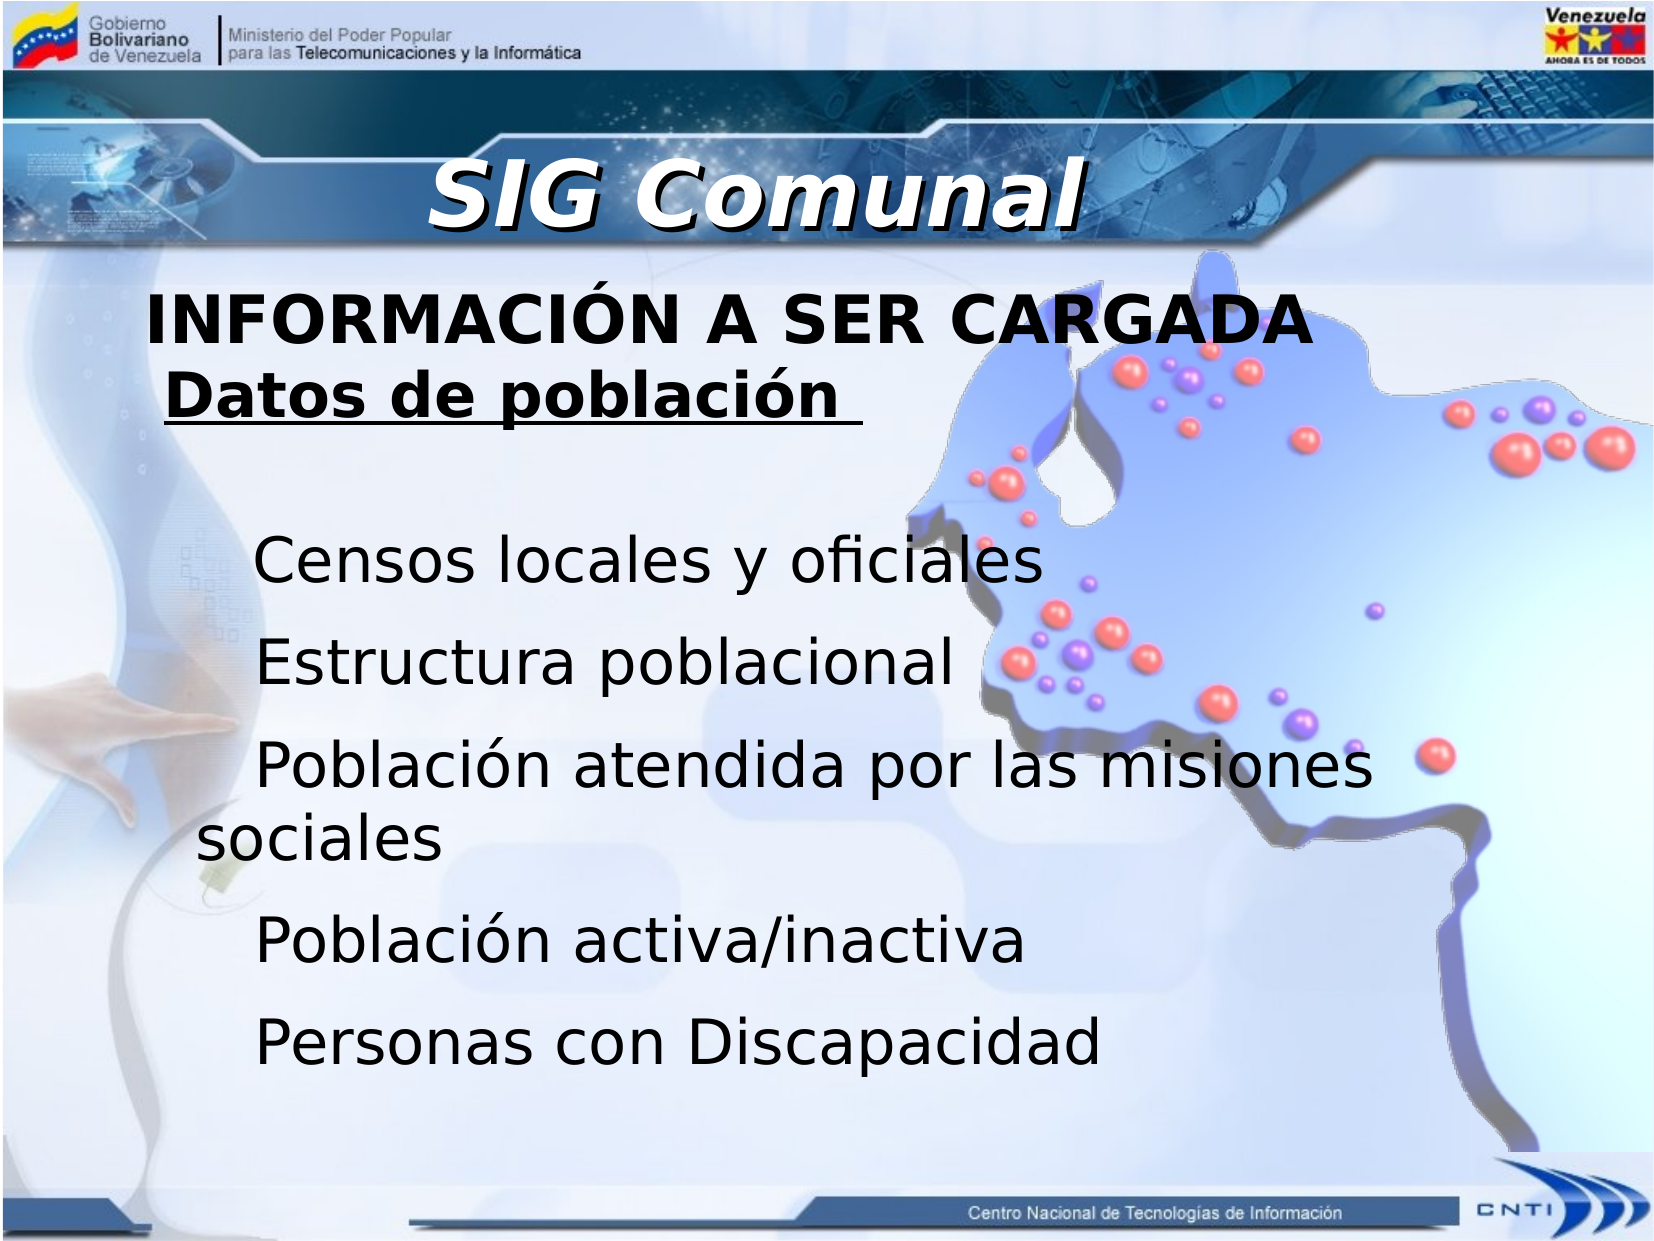

# SIG Comunal
INFORMACIÓN A SER CARGADA
 Datos de población
 Censos locales y oficiales
 Estructura poblacional
 Población atendida por las misiones sociales
 Población activa/inactiva
 Personas con Discapacidad